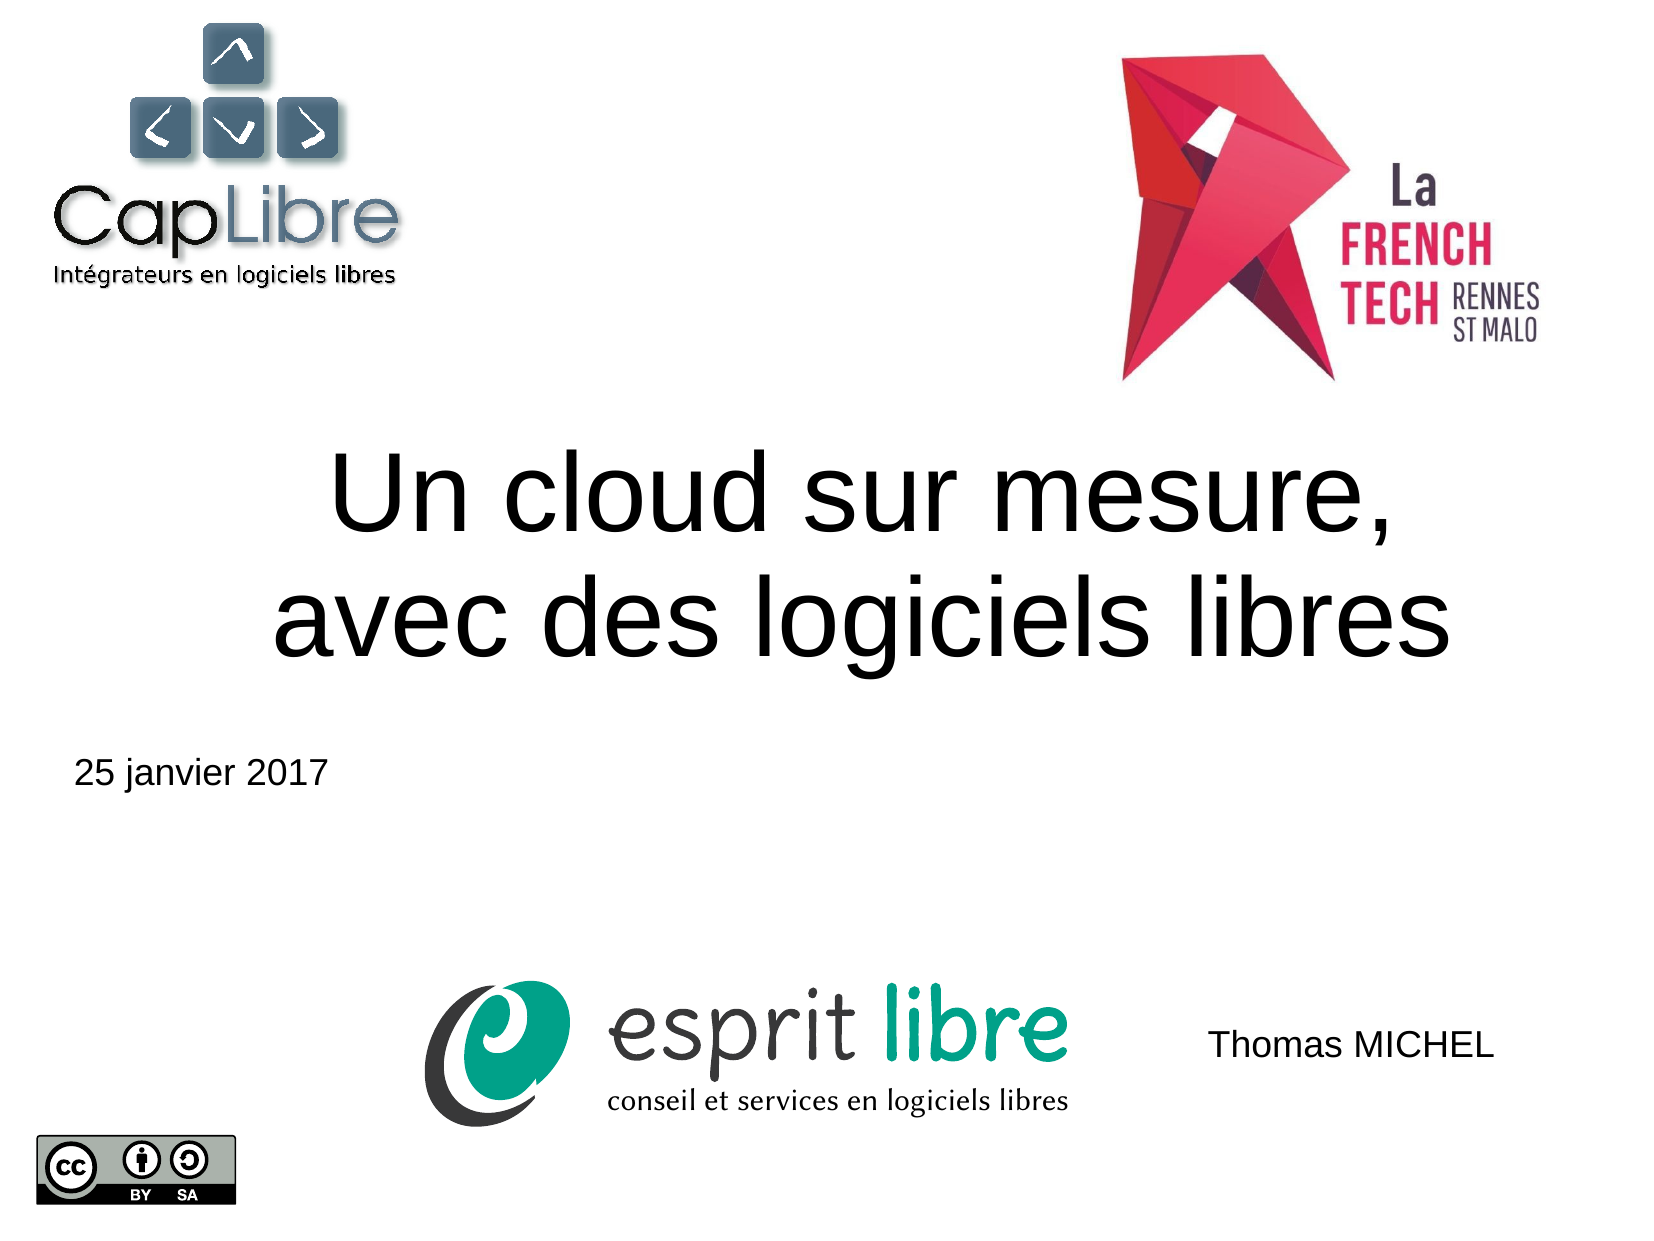

# Un cloud sur mesure,
avec des logiciels libres
25 janvier 2017
Thomas MICHEL